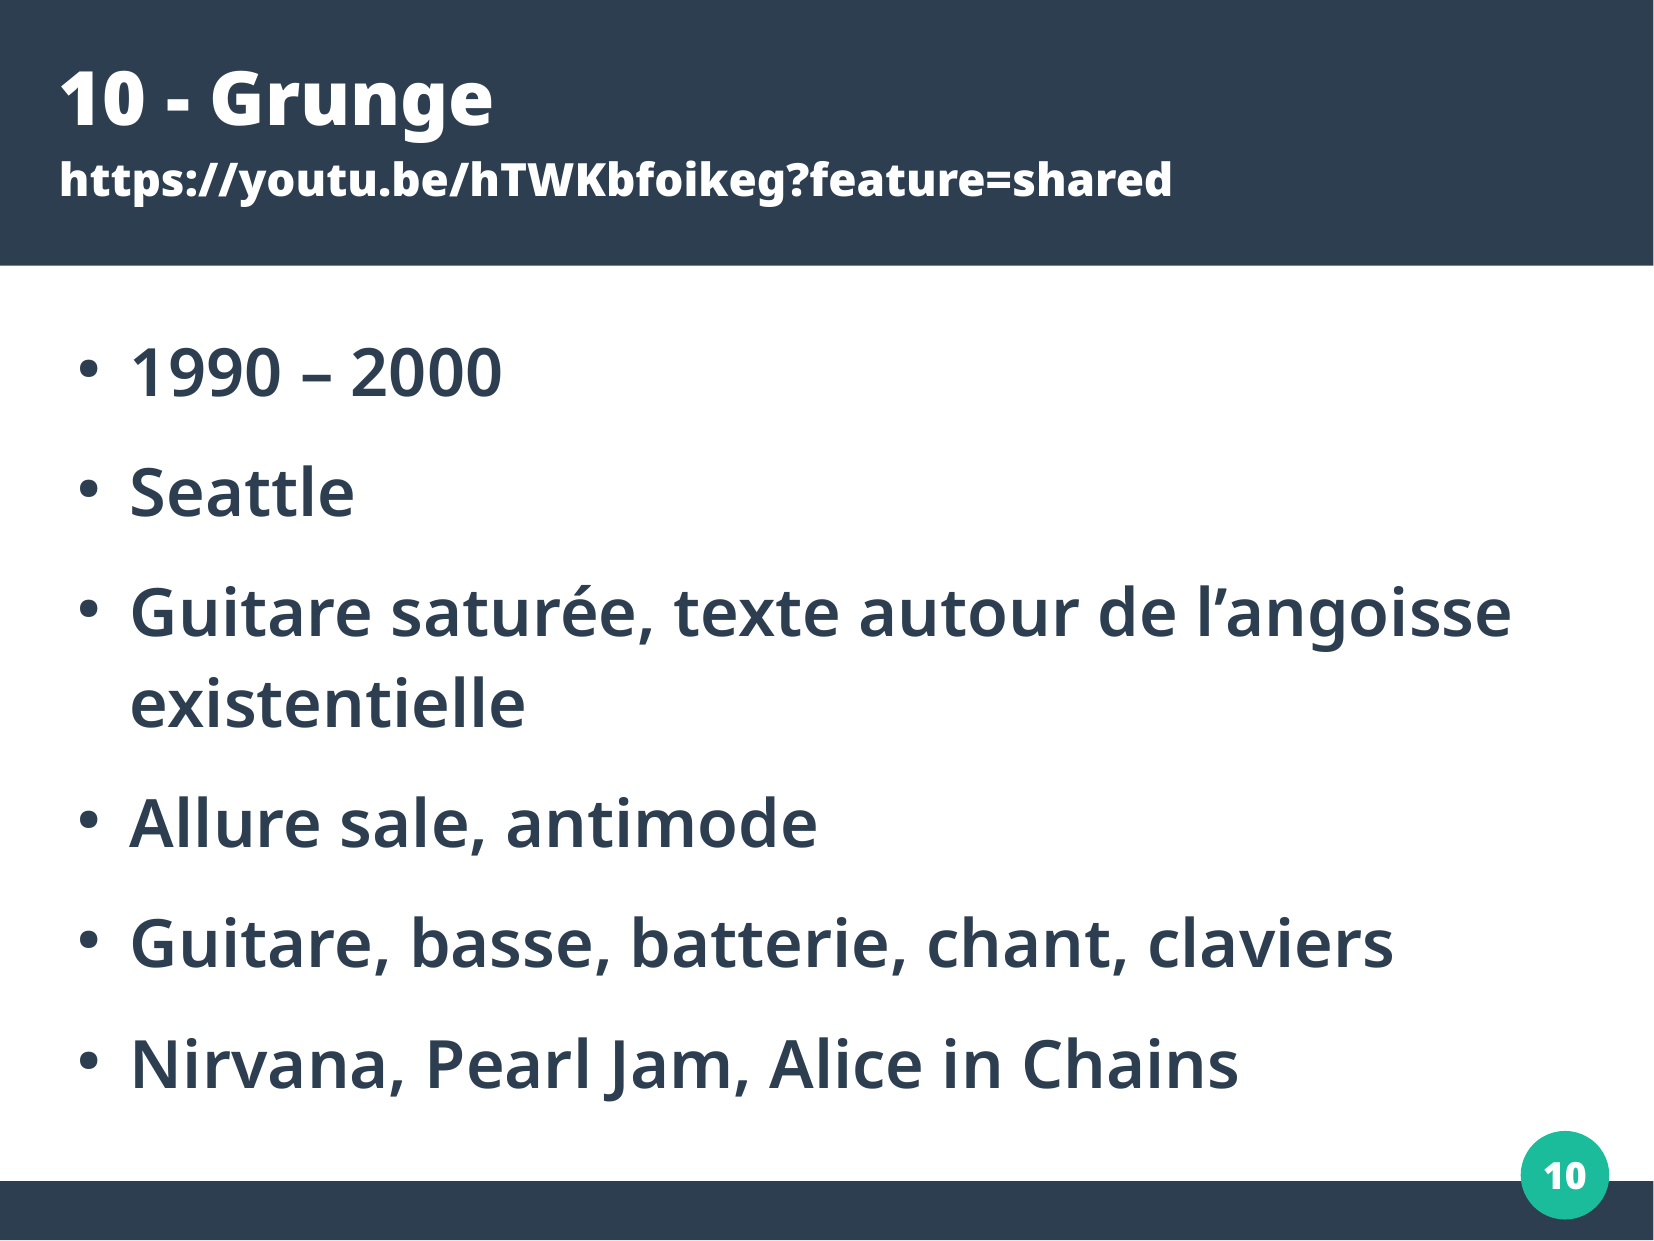

# 10 - Grunge https://youtu.be/hTWKbfoikeg?feature=shared
1990 – 2000
Seattle
Guitare saturée, texte autour de l’angoisse existentielle
Allure sale, antimode
Guitare, basse, batterie, chant, claviers
Nirvana, Pearl Jam, Alice in Chains
10